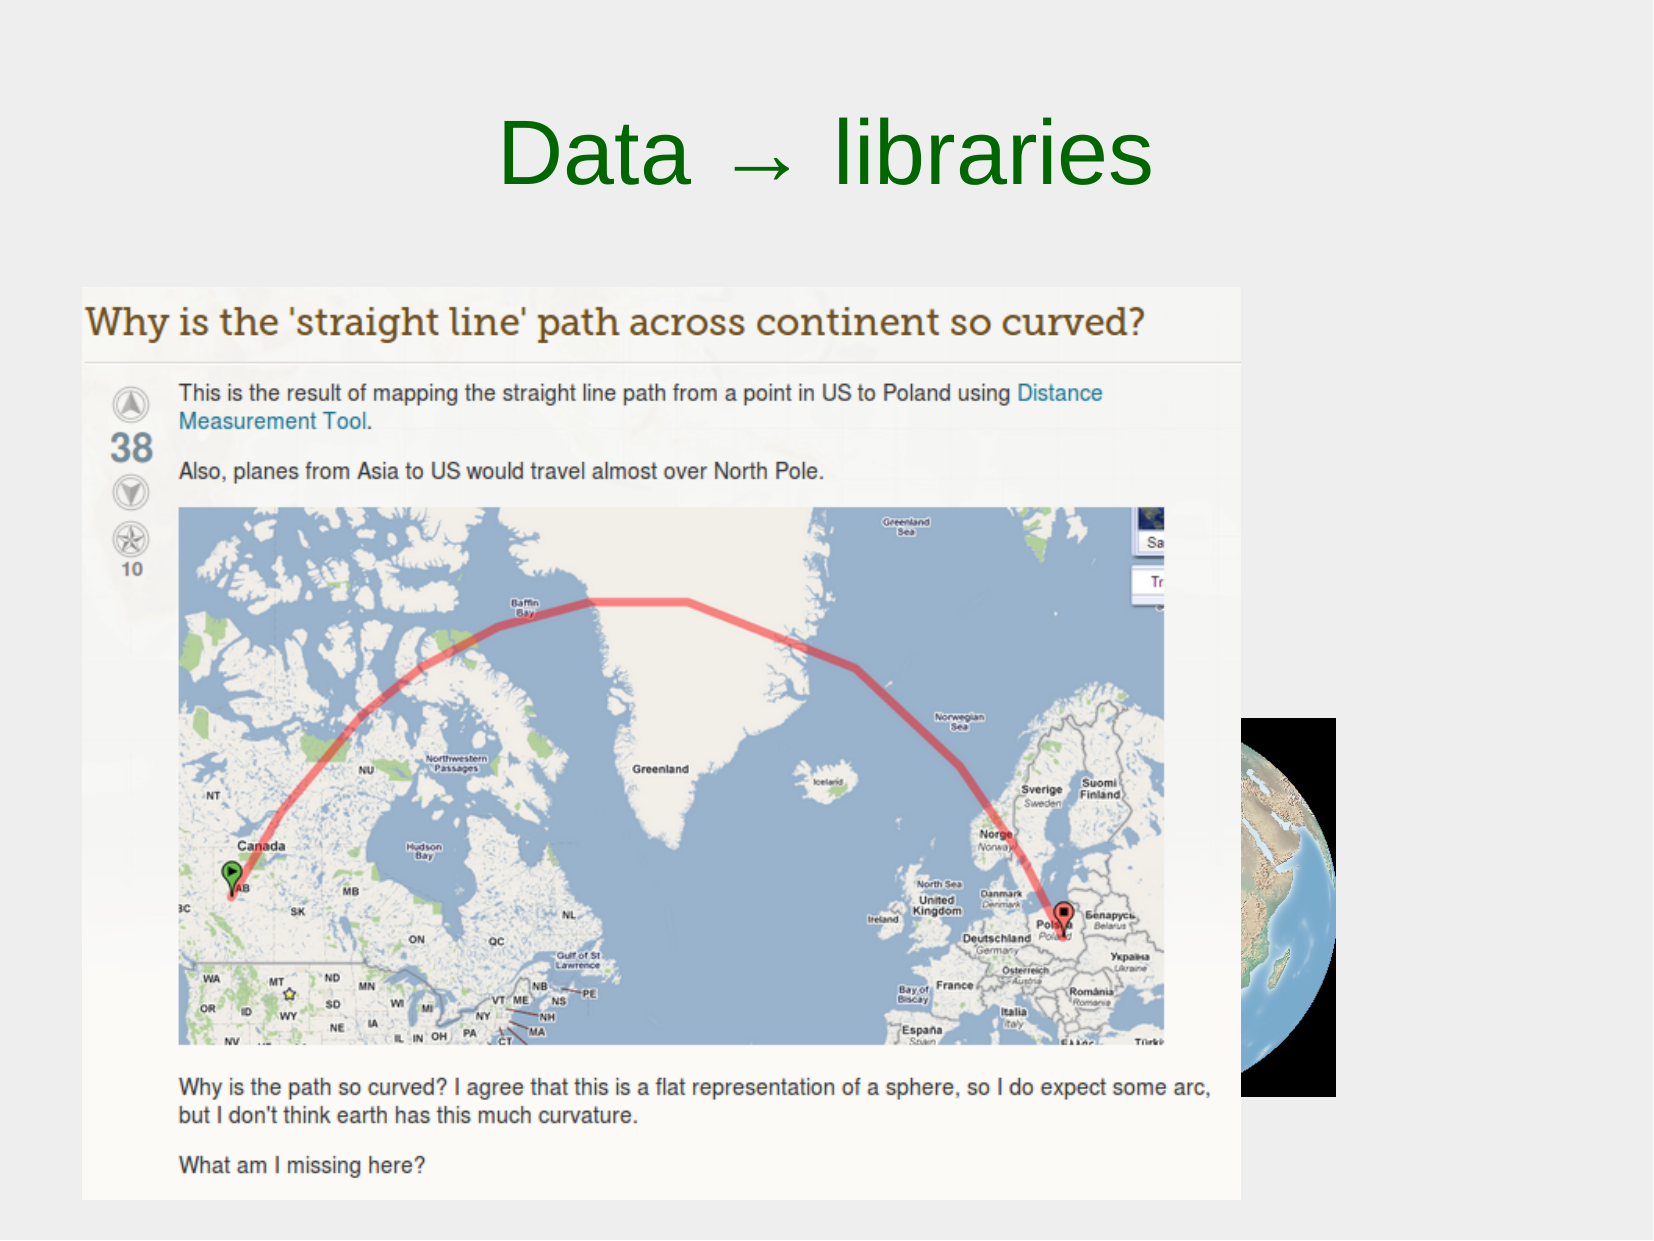

# Data → libraries
GDAL – geospatial data abstraction layer
200+ data formats
Used by almost every GIS out there
Proj.4 – projection systems
gdalwarp -t_srs '+proj=ortho +datum=WGS84' HYP_50M_SR_W_4326.tif ortho.tif